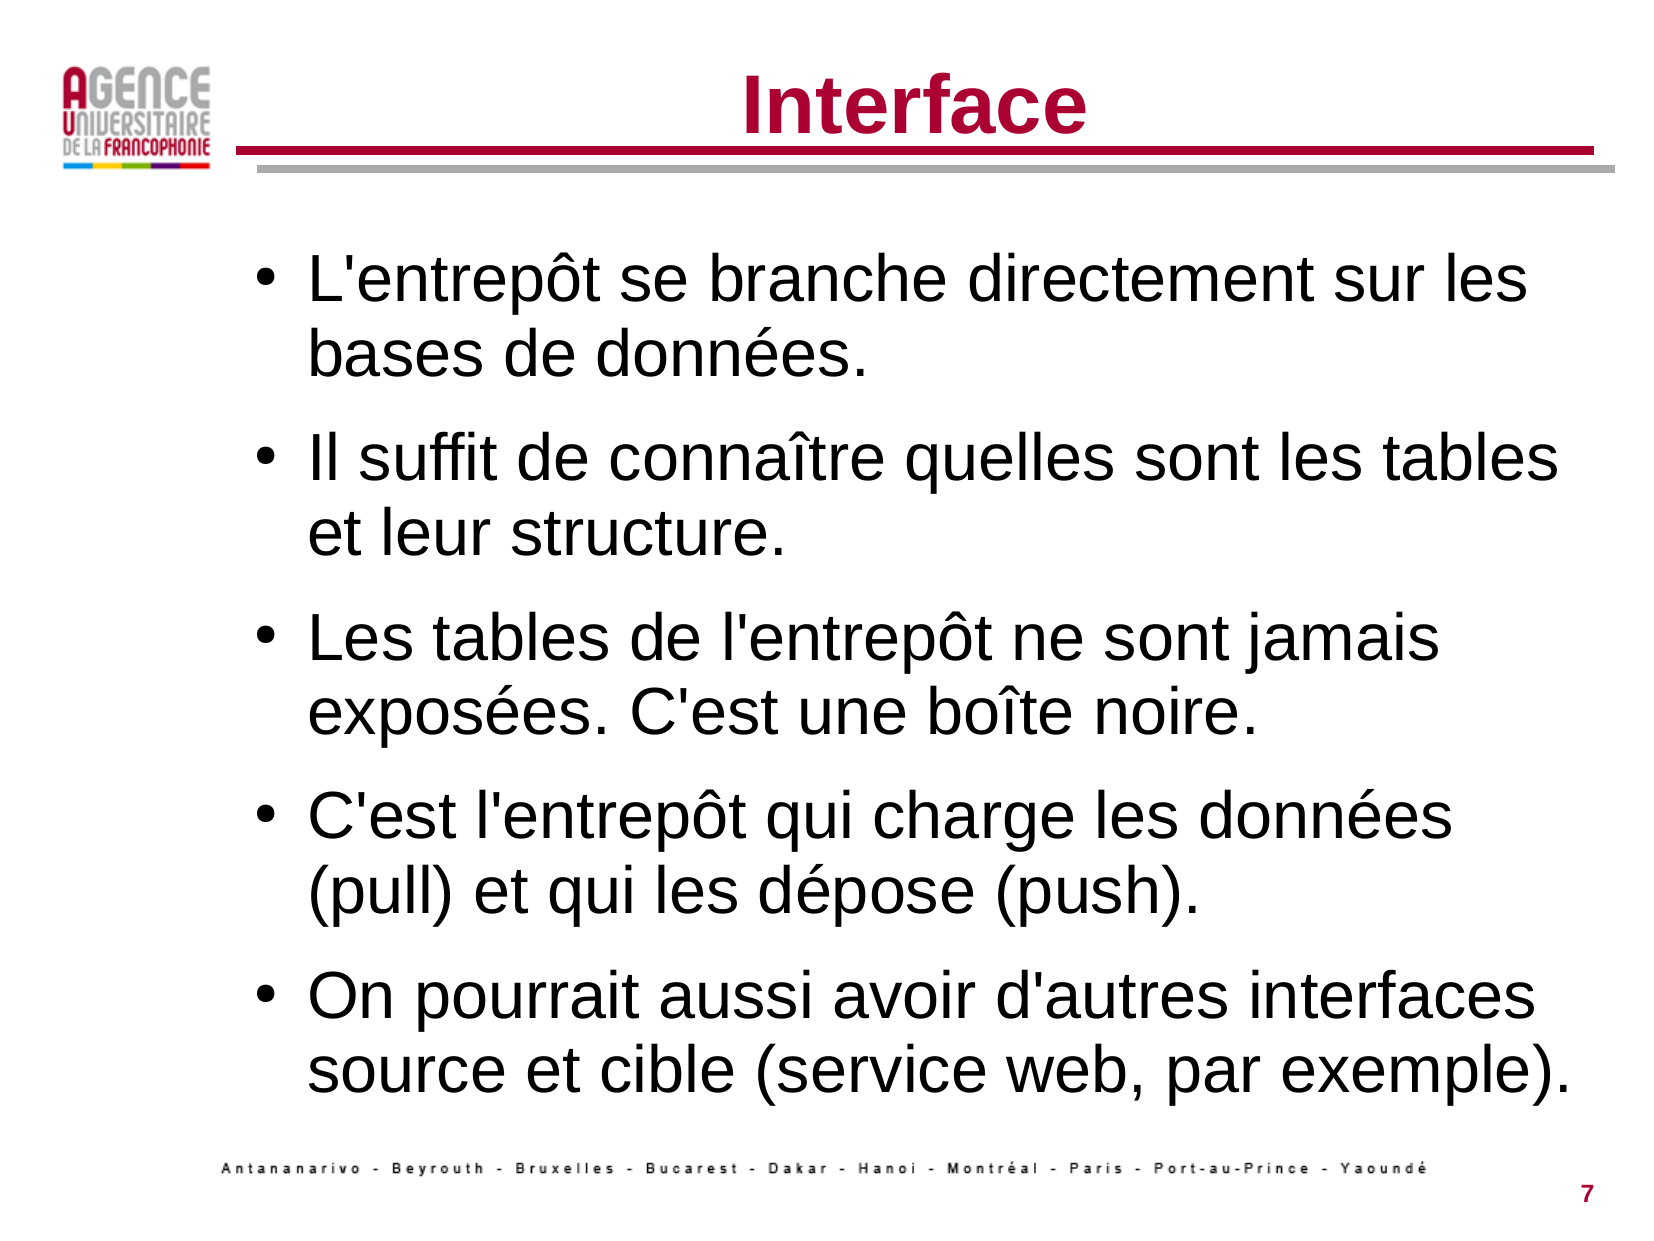

# Interface
L'entrepôt se branche directement sur les bases de données.
Il suffit de connaître quelles sont les tables et leur structure.
Les tables de l'entrepôt ne sont jamais exposées. C'est une boîte noire.
C'est l'entrepôt qui charge les données (pull) et qui les dépose (push).
On pourrait aussi avoir d'autres interfaces source et cible (service web, par exemple).
7